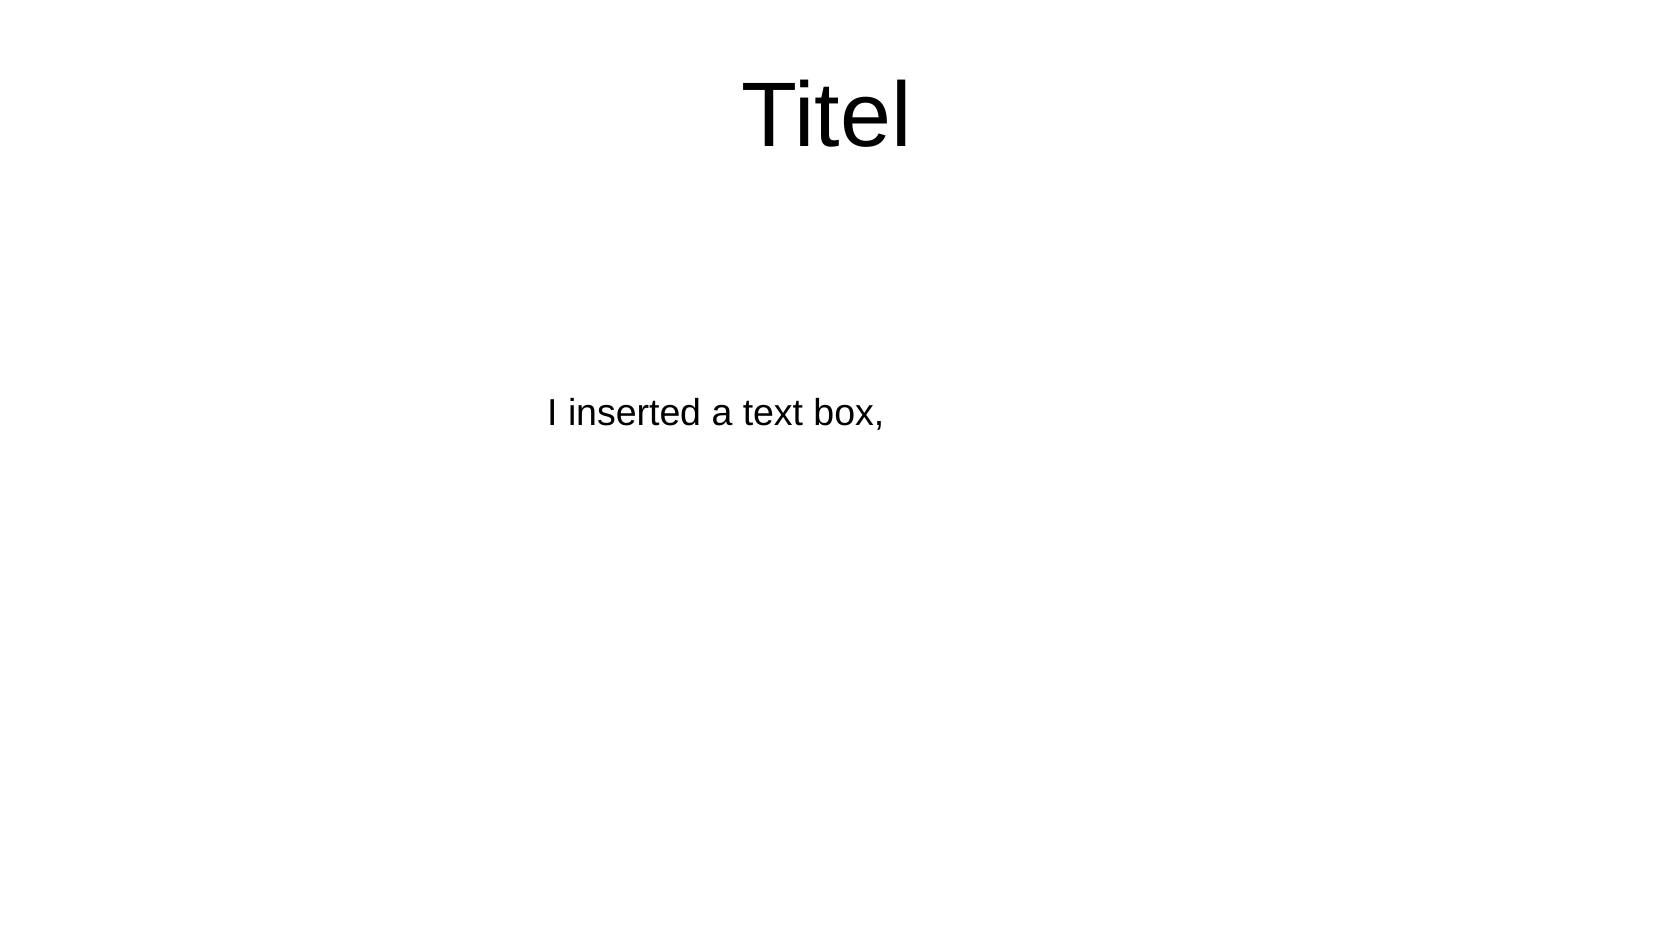

# Titel
I inserted a text box,